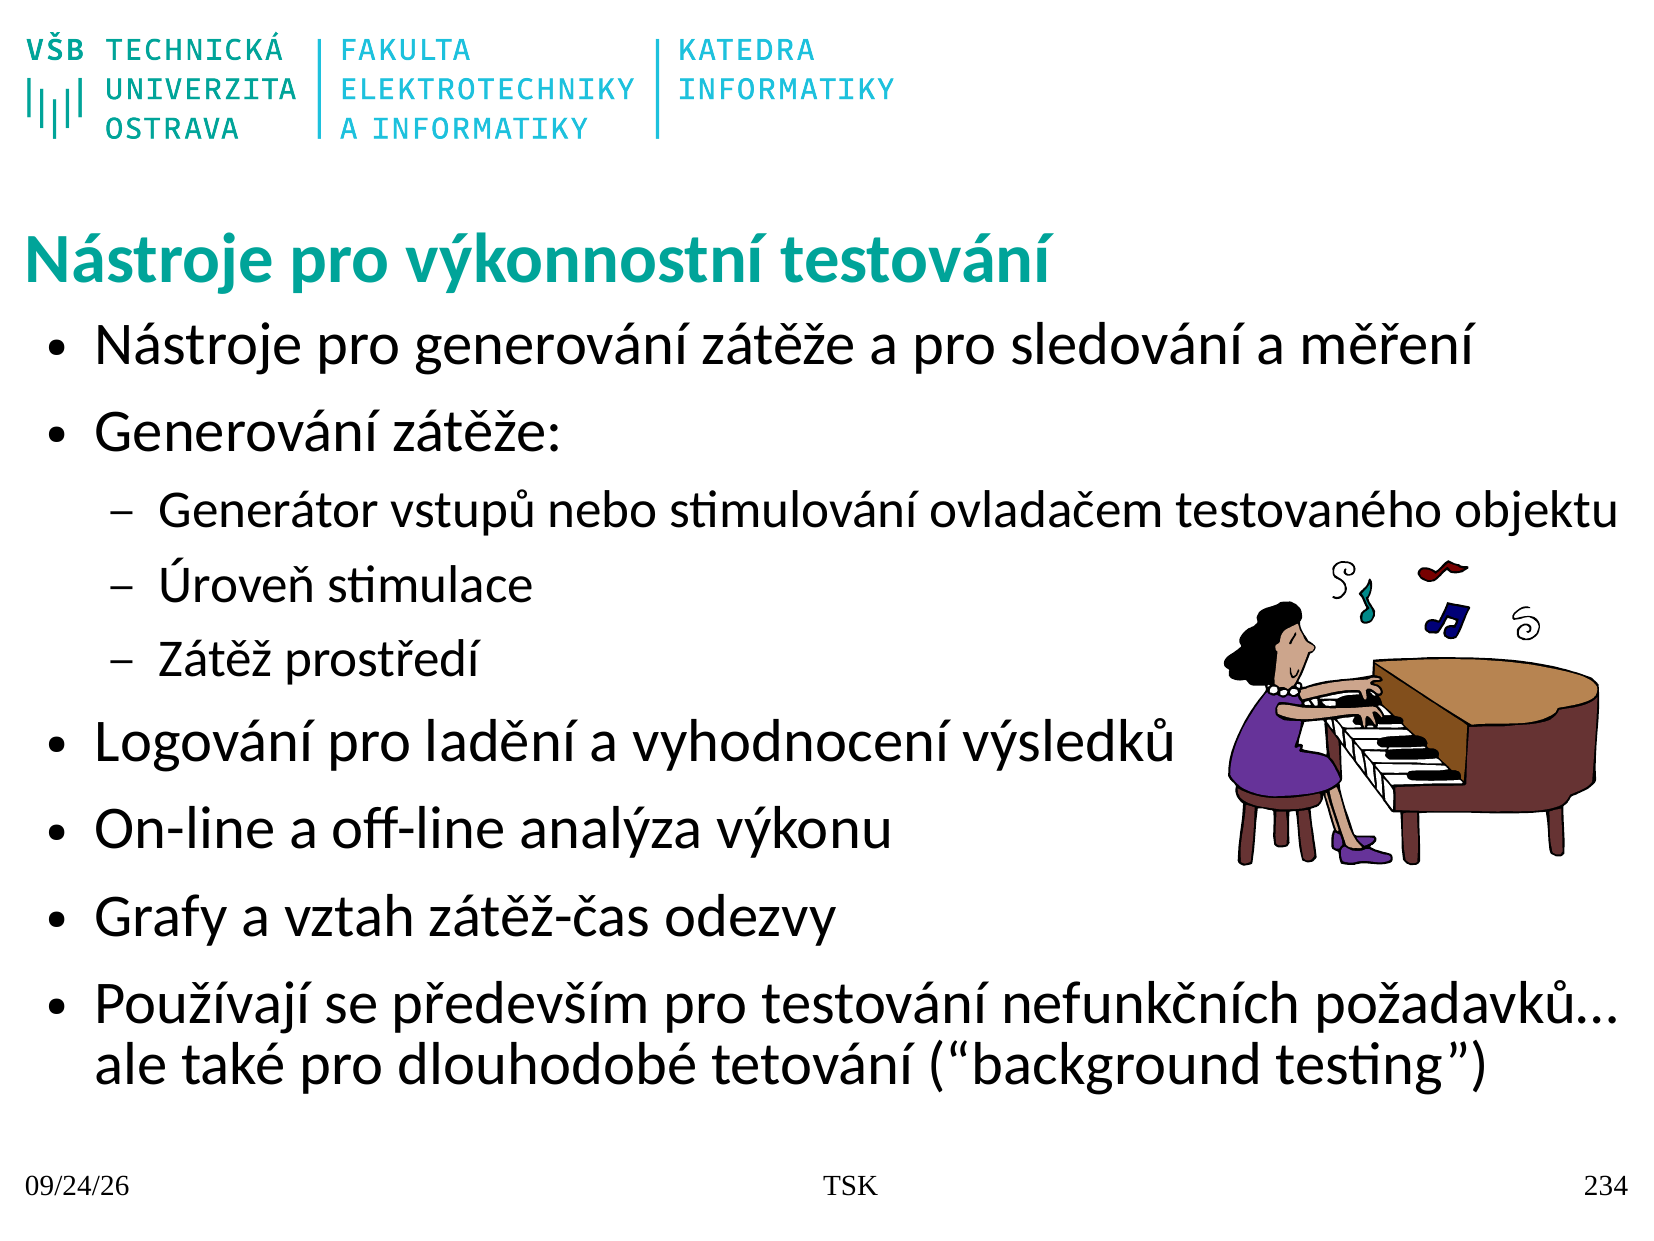

# Nástroje pro výkonnostní testování
Nástroje pro generování zátěže a pro sledování a měření
Generování zátěže:
Generátor vstupů nebo stimulování ovladačem testovaného objektu
Úroveň stimulace
Zátěž prostředí
Logování pro ladění a vyhodnocení výsledků
On-line a off-line analýza výkonu
Grafy a vztah zátěž-čas odezvy
Používají se především pro testování nefunkčních požadavků… ale také pro dlouhodobé tetování (“background testing”)
TSK
234